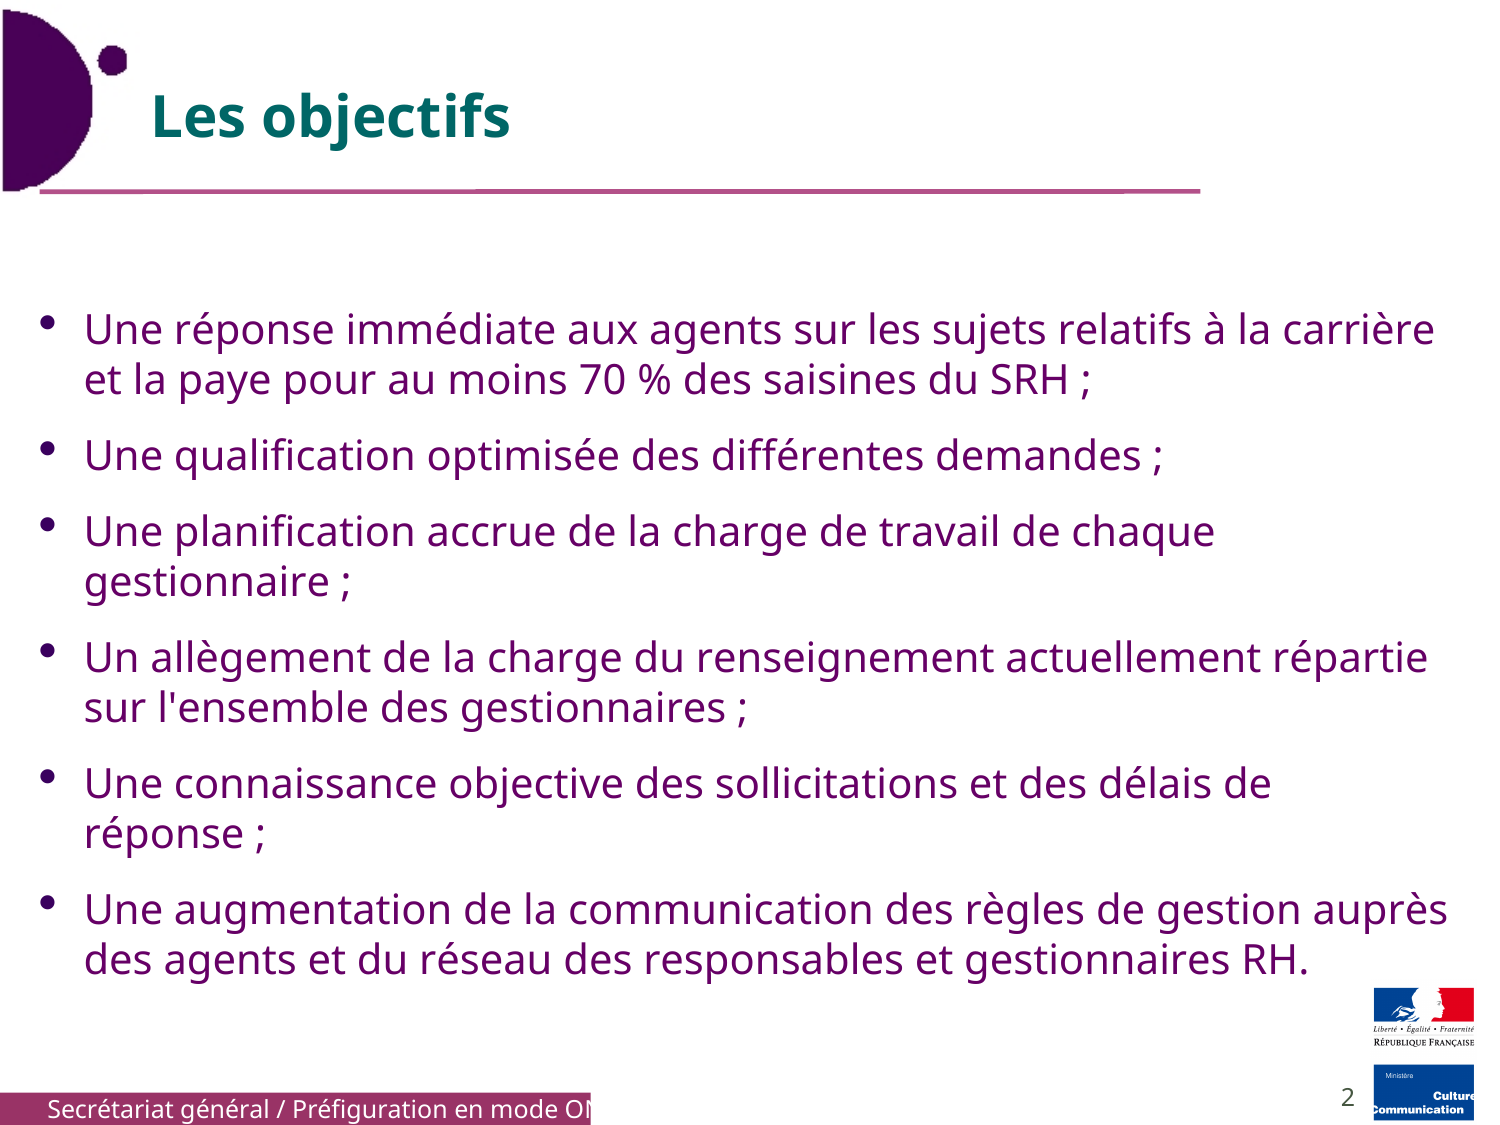

# Les objectifs
Une réponse immédiate aux agents sur les sujets relatifs à la carrière et la paye pour au moins 70 % des saisines du SRH ;
Une qualification optimisée des différentes demandes ;
Une planification accrue de la charge de travail de chaque gestionnaire ;
Un allègement de la charge du renseignement actuellement répartie sur l'ensemble des gestionnaires ;
Une connaissance objective des sollicitations et des délais de réponse ;
Une augmentation de la communication des règles de gestion auprès des agents et du réseau des responsables et gestionnaires RH.
2